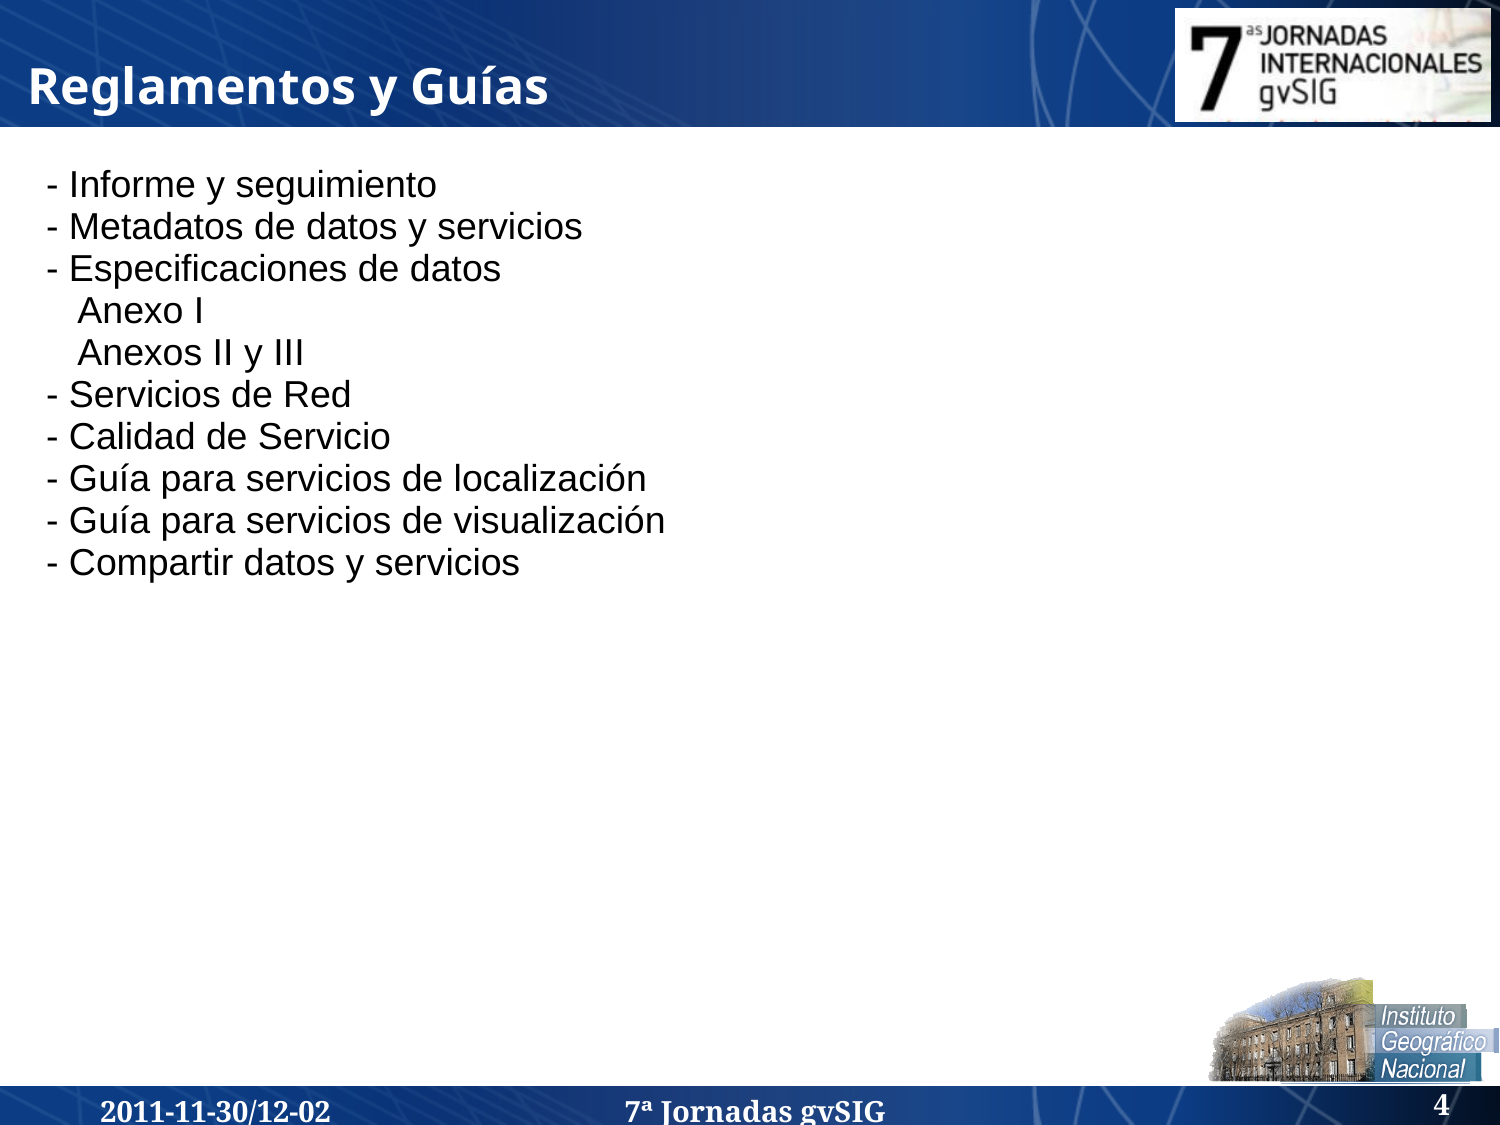

Reglamentos y Guías
- Informe y seguimiento
- Metadatos de datos y servicios
- Especificaciones de datos
 Anexo I
 Anexos II y III
- Servicios de Red
- Calidad de Servicio
- Guía para servicios de localización
- Guía para servicios de visualización
- Compartir datos y servicios